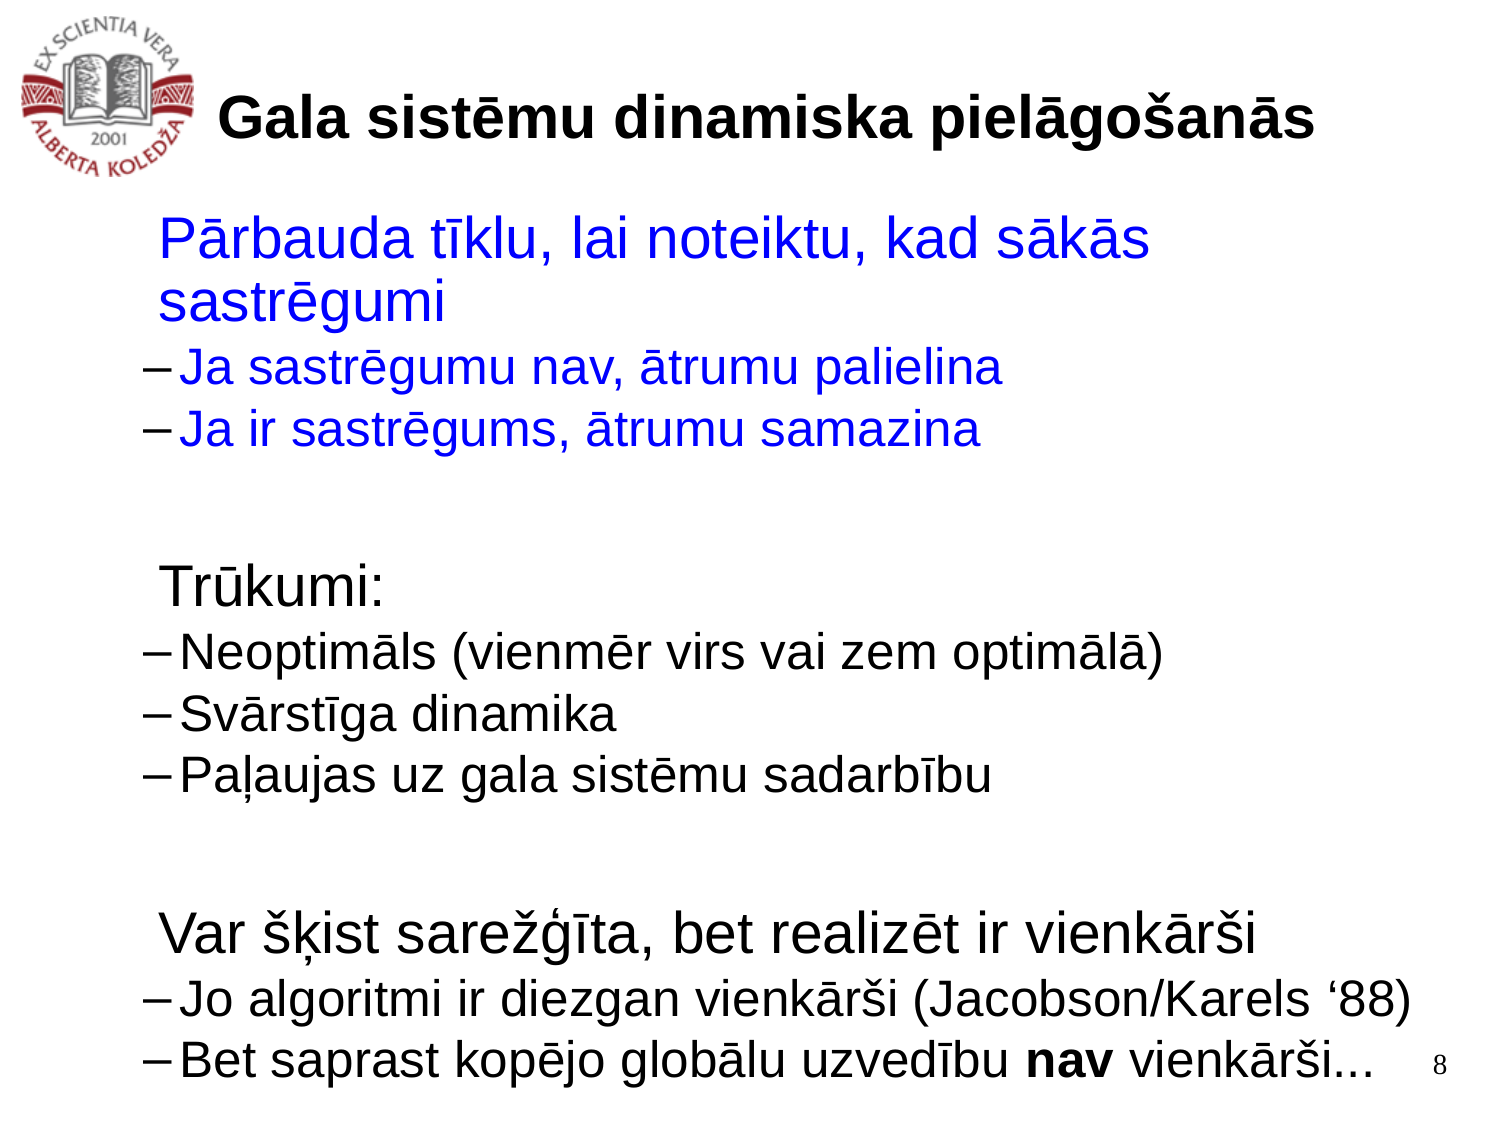

# Gala sistēmu dinamiska pielāgošanās
Pārbauda tīklu, lai noteiktu, kad sākās sastrēgumi
Ja sastrēgumu nav, ātrumu palielina
Ja ir sastrēgums, ātrumu samazina
Trūkumi:
Neoptimāls (vienmēr virs vai zem optimālā)
Svārstīga dinamika
Paļaujas uz gala sistēmu sadarbību
Var šķist sarežģīta, bet realizēt ir vienkārši
Jo algoritmi ir diezgan vienkārši (Jacobson/Karels ‘88)
Bet saprast kopējo globālu uzvedību nav vienkārši...